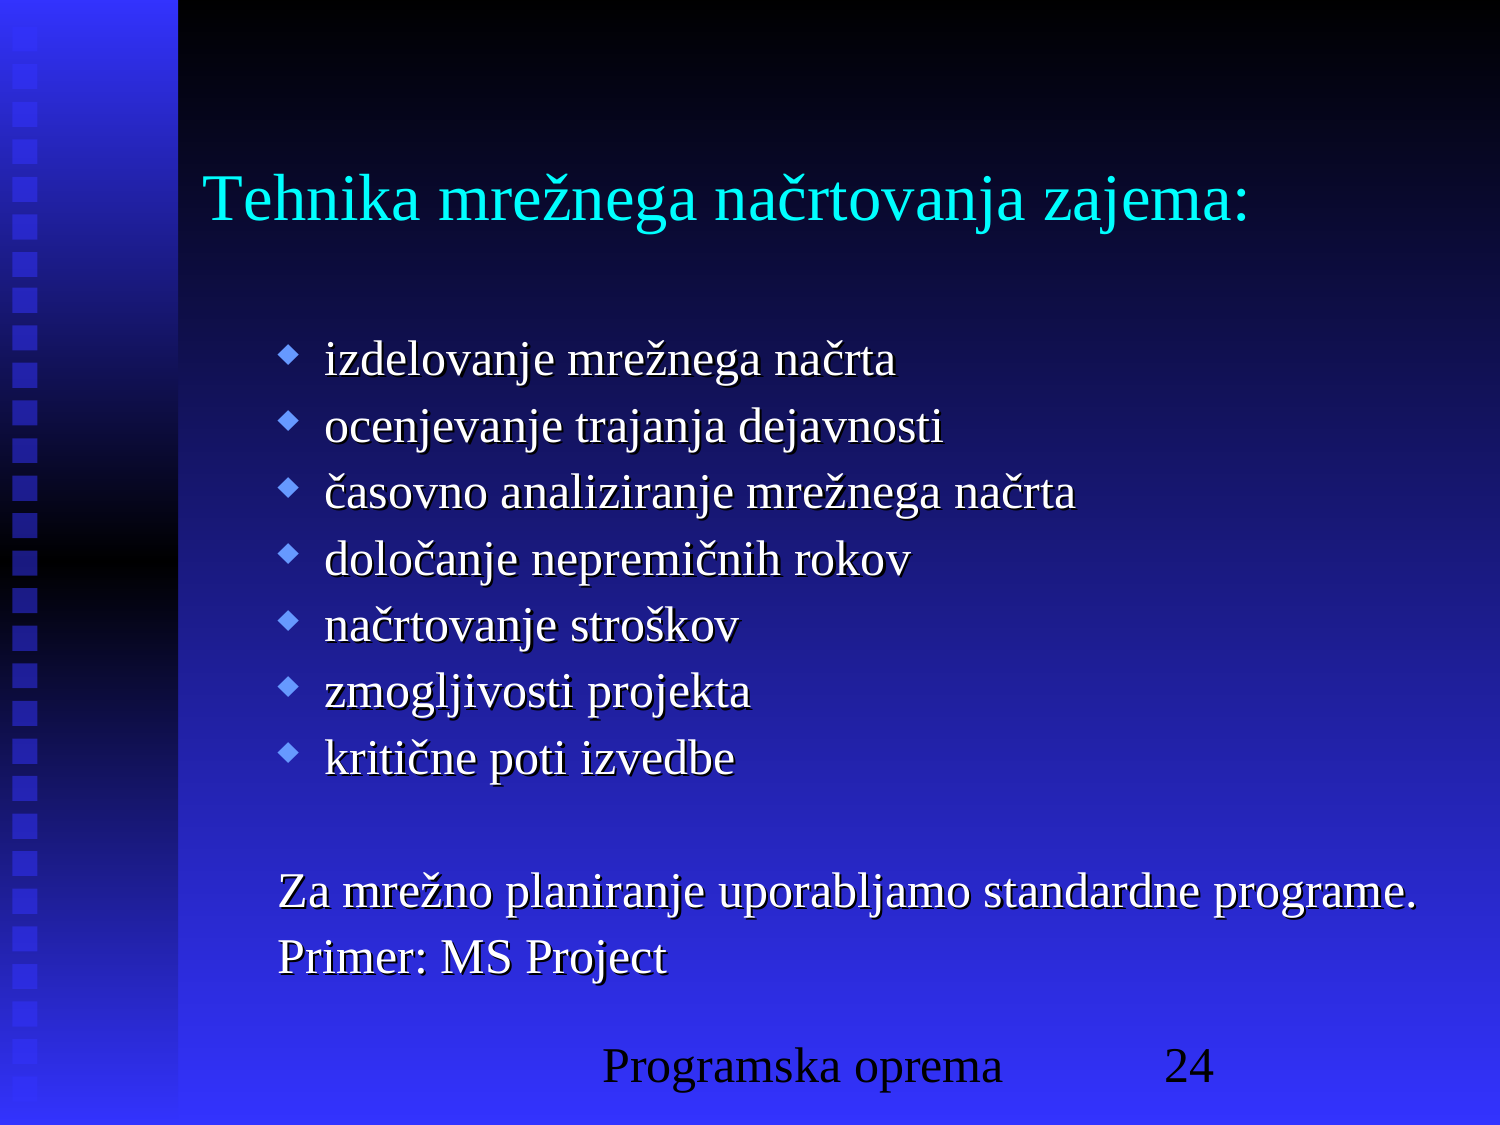

# Tehnika mrežnega načrtovanja zajema:
izdelovanje mrežnega načrta
ocenjevanje trajanja dejavnosti
časovno analiziranje mrežnega načrta
določanje nepremičnih rokov
načrtovanje stroškov
zmogljivosti projekta
kritične poti izvedbe
Za mrežno planiranje uporabljamo standardne programe.
Primer: MS Project
Programska oprema
24